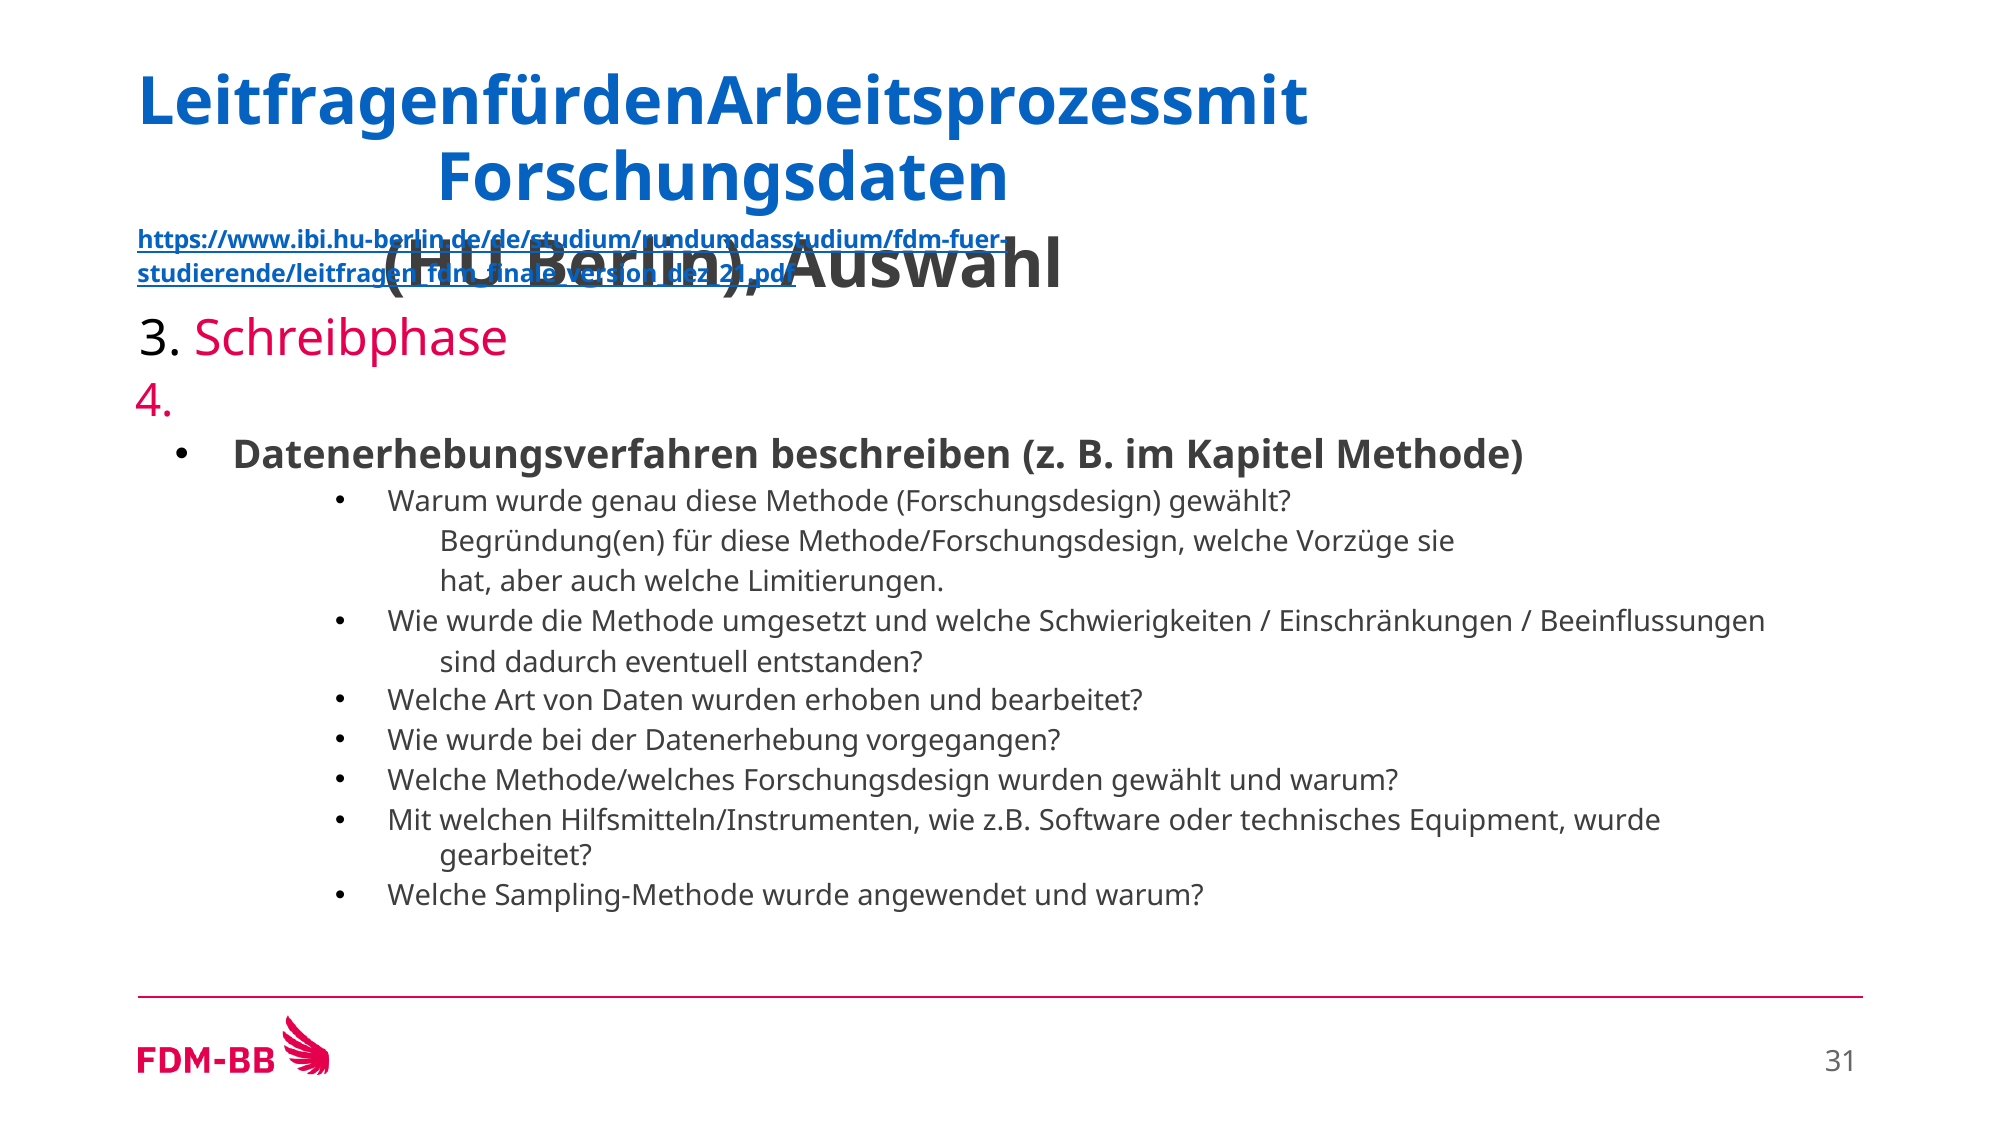

# LeitfragenfürdenArbeitsprozessmitForschungsdaten
(HU Berlin), Auswahl
https://www.ibi.hu-berlin.de/de/studium/rundumdasstudium/fdm-fuer-studierende/leitfragen_fdm_finale_version_dez_21.pdf
Schreibphase
Datenerhebungsverfahren beschreiben (z. B. im Kapitel Methode)
Warum wurde genau diese Methode (Forschungsdesign) gewählt? Begründung(en) für diese Methode/Forschungsdesign, welche Vorzüge sie hat, aber auch welche Limitierungen.
Wie wurde die Methode umgesetzt und welche Schwierigkeiten / Einschränkungen / Beeinflussungen sind dadurch eventuell entstanden?
Welche Art von Daten wurden erhoben und bearbeitet?
Wie wurde bei der Datenerhebung vorgegangen?
Welche Methode/welches Forschungsdesign wurden gewählt und warum?
Mit welchen Hilfsmitteln/Instrumenten, wie z.B. Software oder technisches Equipment, wurde gearbeitet?
Welche Sampling-Methode wurde angewendet und warum?
31